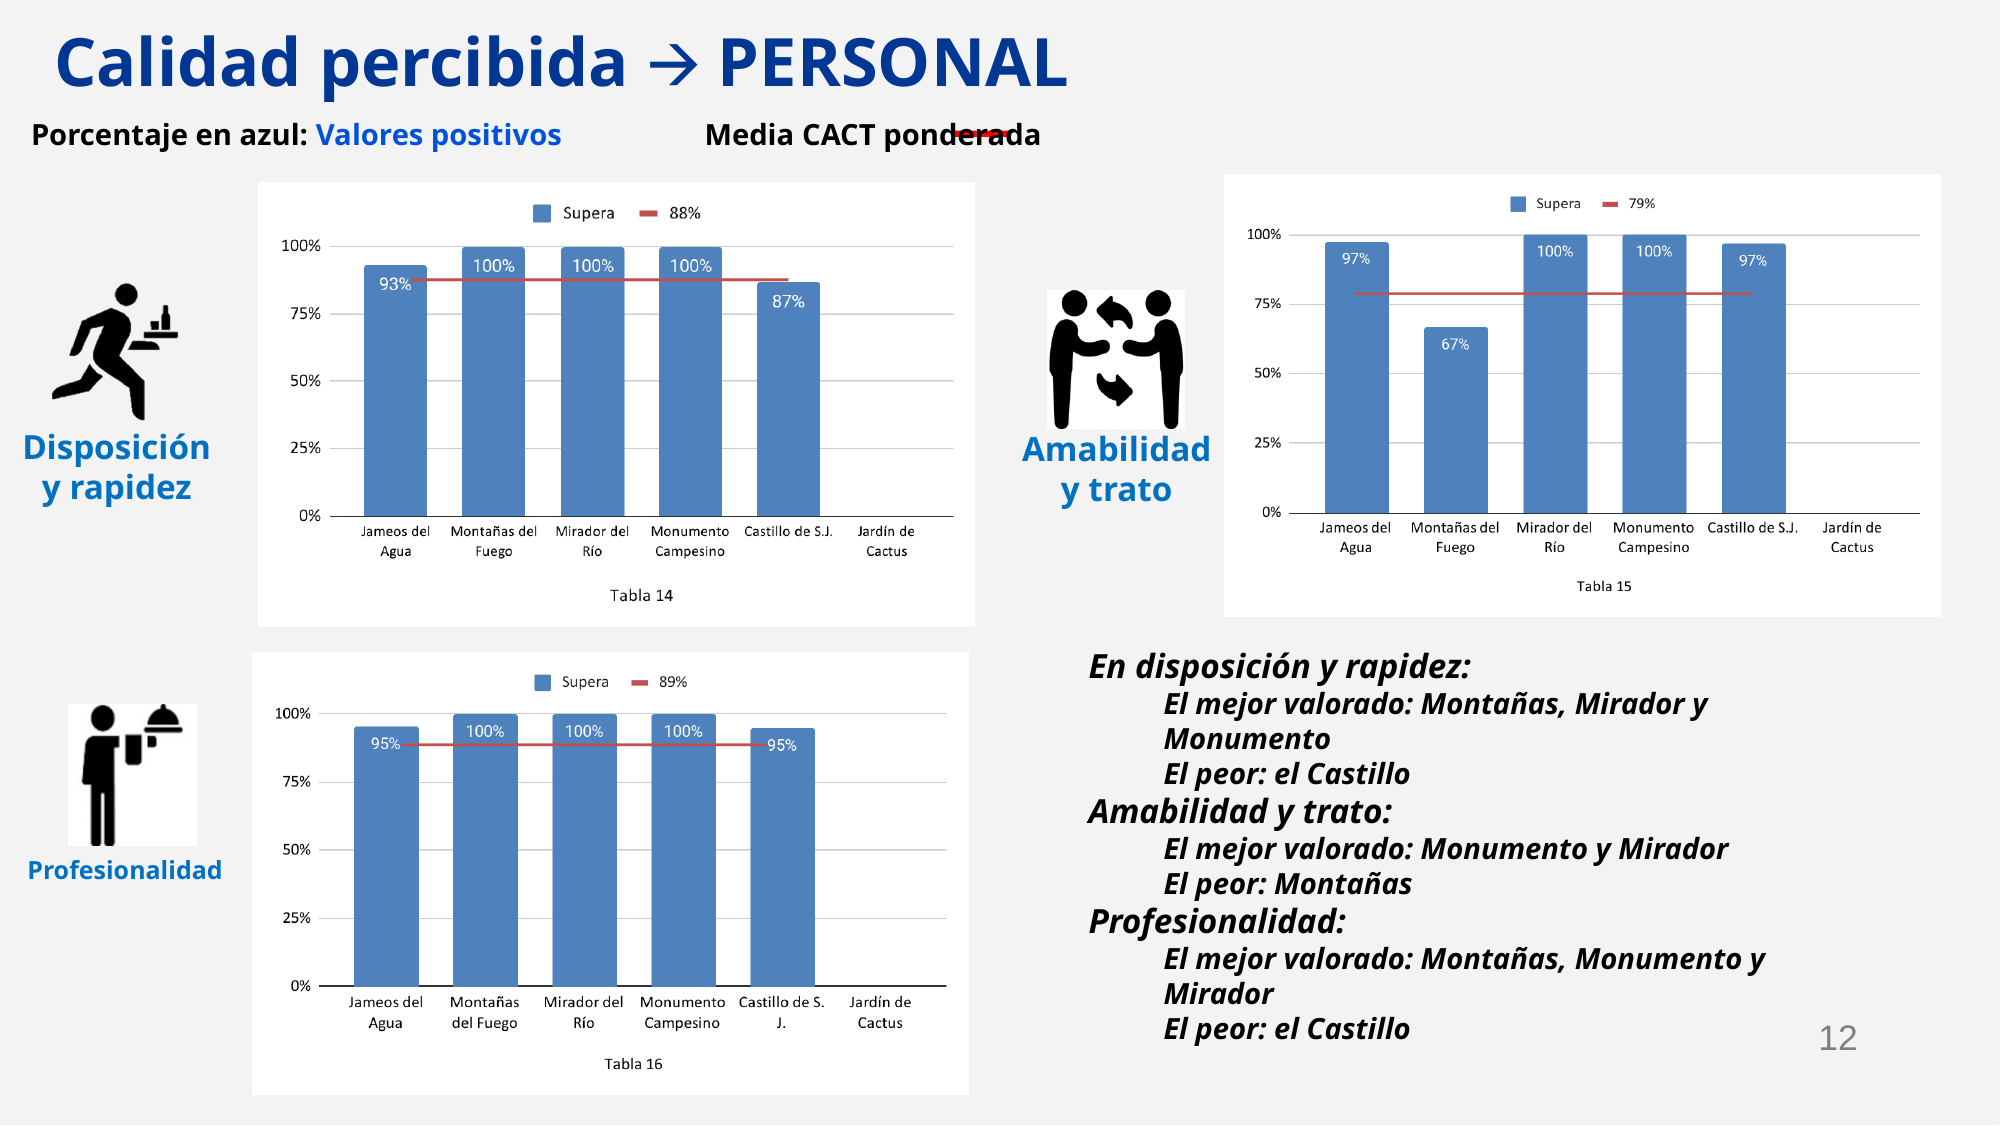

Calidad percibida 🡪 PERSONAL
 Porcentaje en azul: Valores positivos Media CACT ponderada
Disposición y rapidez
Amabilidad y trato
En disposición y rapidez:
El mejor valorado: Montañas, Mirador y Monumento
El peor: el Castillo
Amabilidad y trato:
El mejor valorado: Monumento y Mirador
El peor: Montañas
Profesionalidad:
El mejor valorado: Montañas, Monumento y Mirador
El peor: el Castillo
Profesionalidad